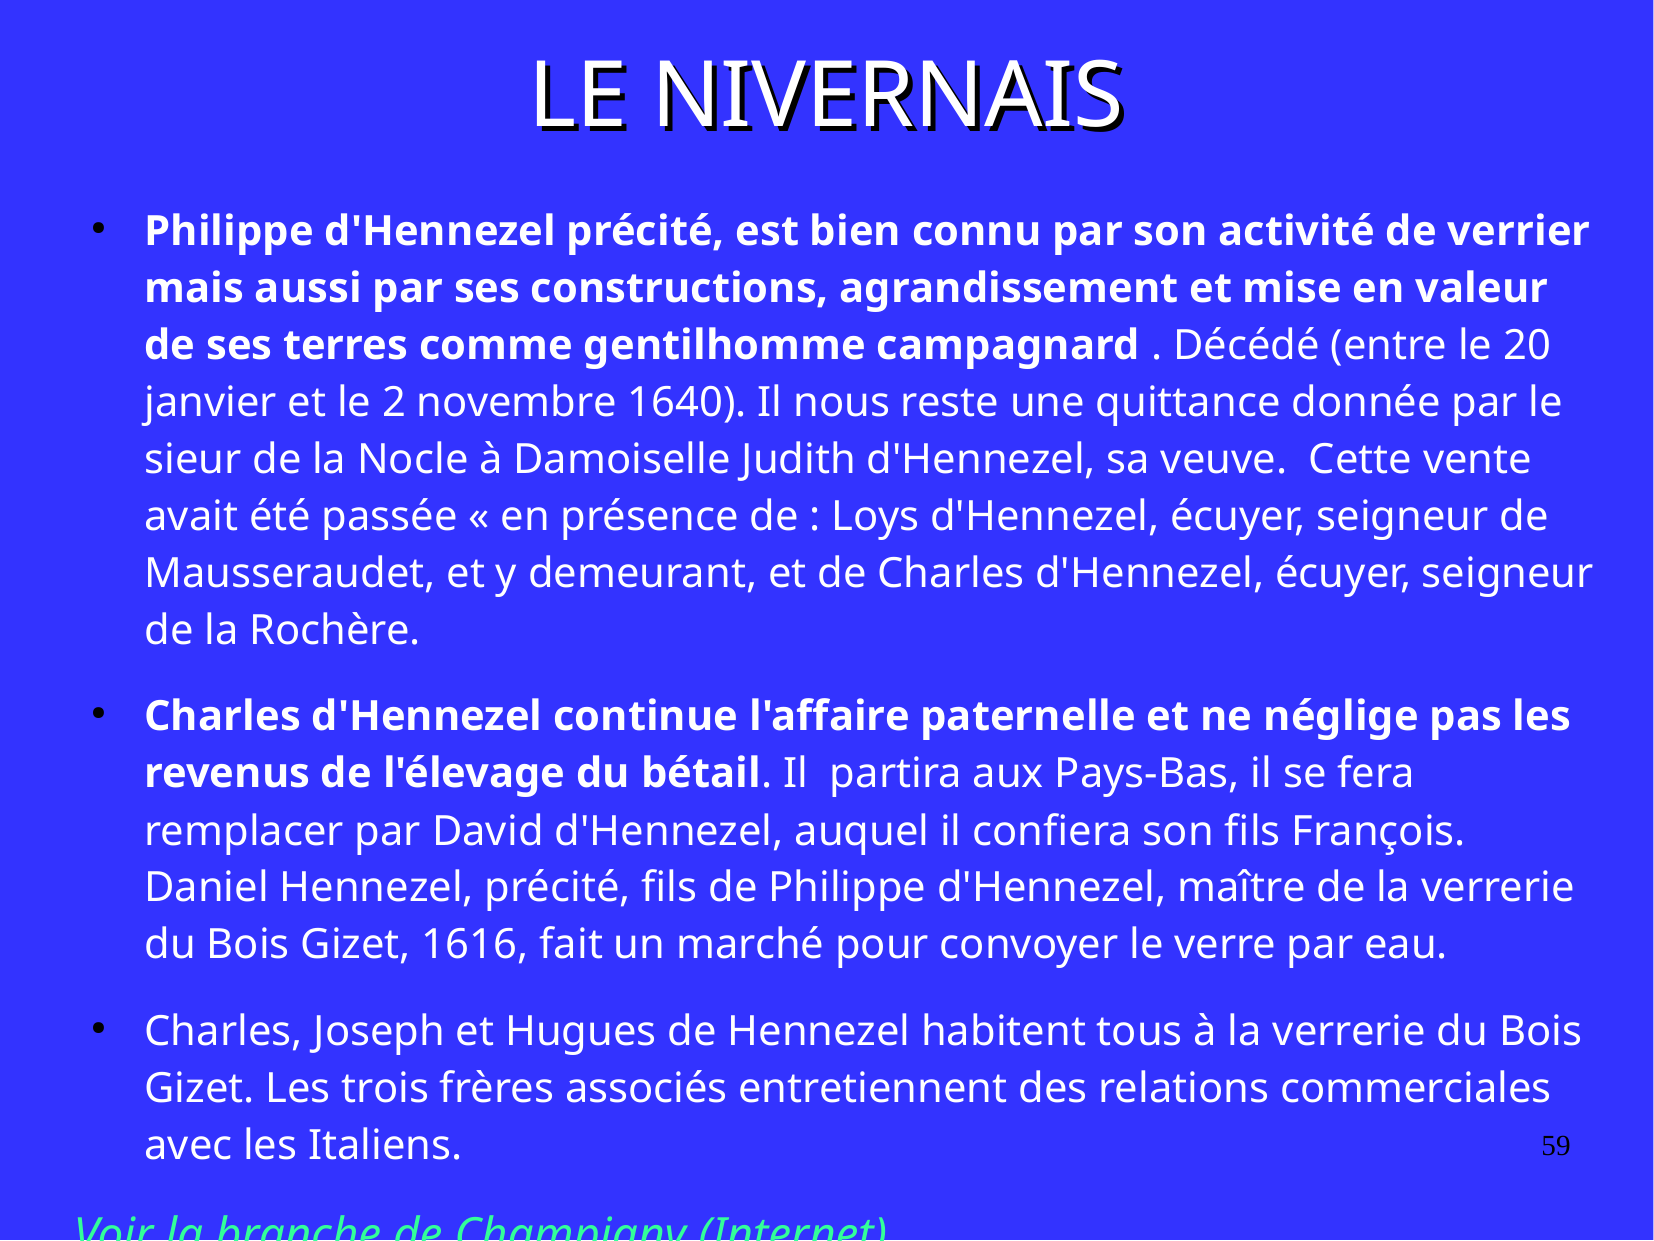

# LE NIVERNAIS
Philippe d'Hennezel précité, est bien connu par son activité de verrier mais aussi par ses constructions, agrandissement et mise en valeur de ses terres comme gentilhomme campagnard . Décédé (entre le 20 janvier et le 2 novembre 1640). Il nous reste une quittance donnée par le sieur de la Nocle à Damoiselle Judith d'Hennezel, sa veuve. Cette vente avait été passée « en présence de : Loys d'Hennezel, écuyer, seigneur de Mausseraudet, et y demeurant, et de Charles d'Hennezel, écuyer, seigneur de la Rochère.
Charles d'Hennezel continue l'affaire paternelle et ne néglige pas les revenus de l'élevage du bétail. Il partira aux Pays-Bas, il se fera remplacer par David d'Hennezel, auquel il confiera son fils François. Daniel Hennezel, précité, fils de Philippe d'Hennezel, maître de la verrerie du Bois Gizet, 1616, fait un marché pour convoyer le verre par eau.
Charles, Joseph et Hugues de Hennezel habitent tous à la verrerie du Bois Gizet. Les trois frères associés entretiennent des relations commerciales avec les Italiens.
Voir la branche de Champigny (Internet)
59